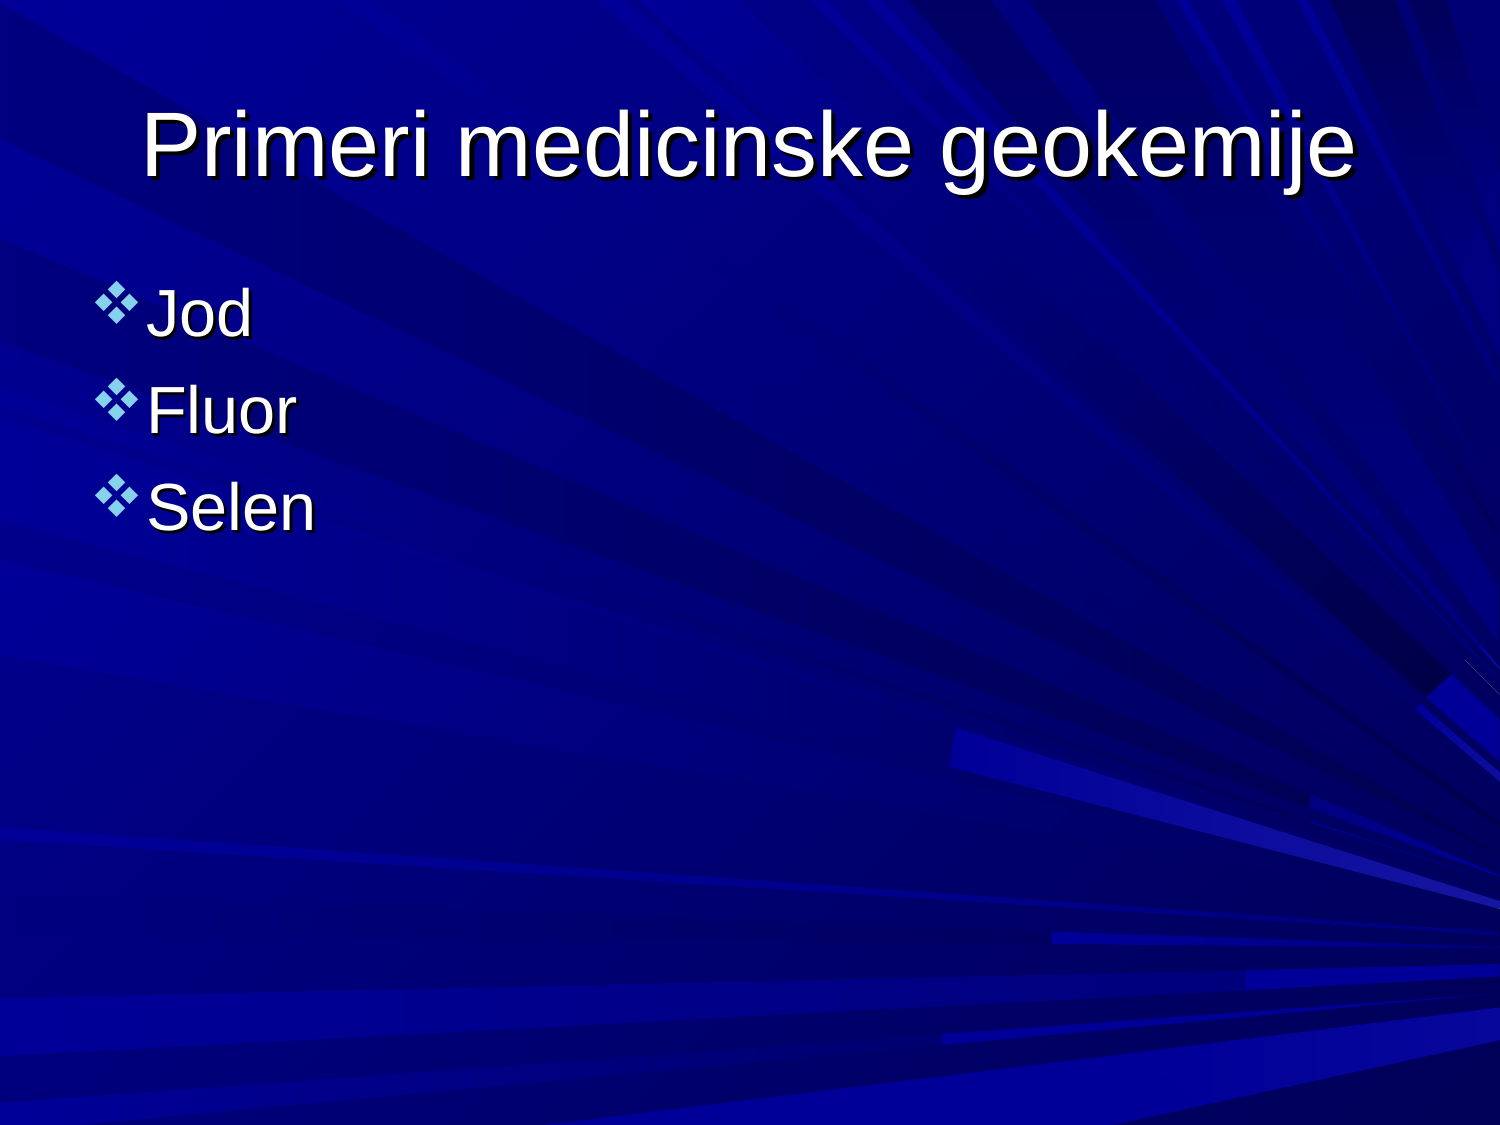

# Primeri medicinske geokemije
Jod
Fluor
Selen